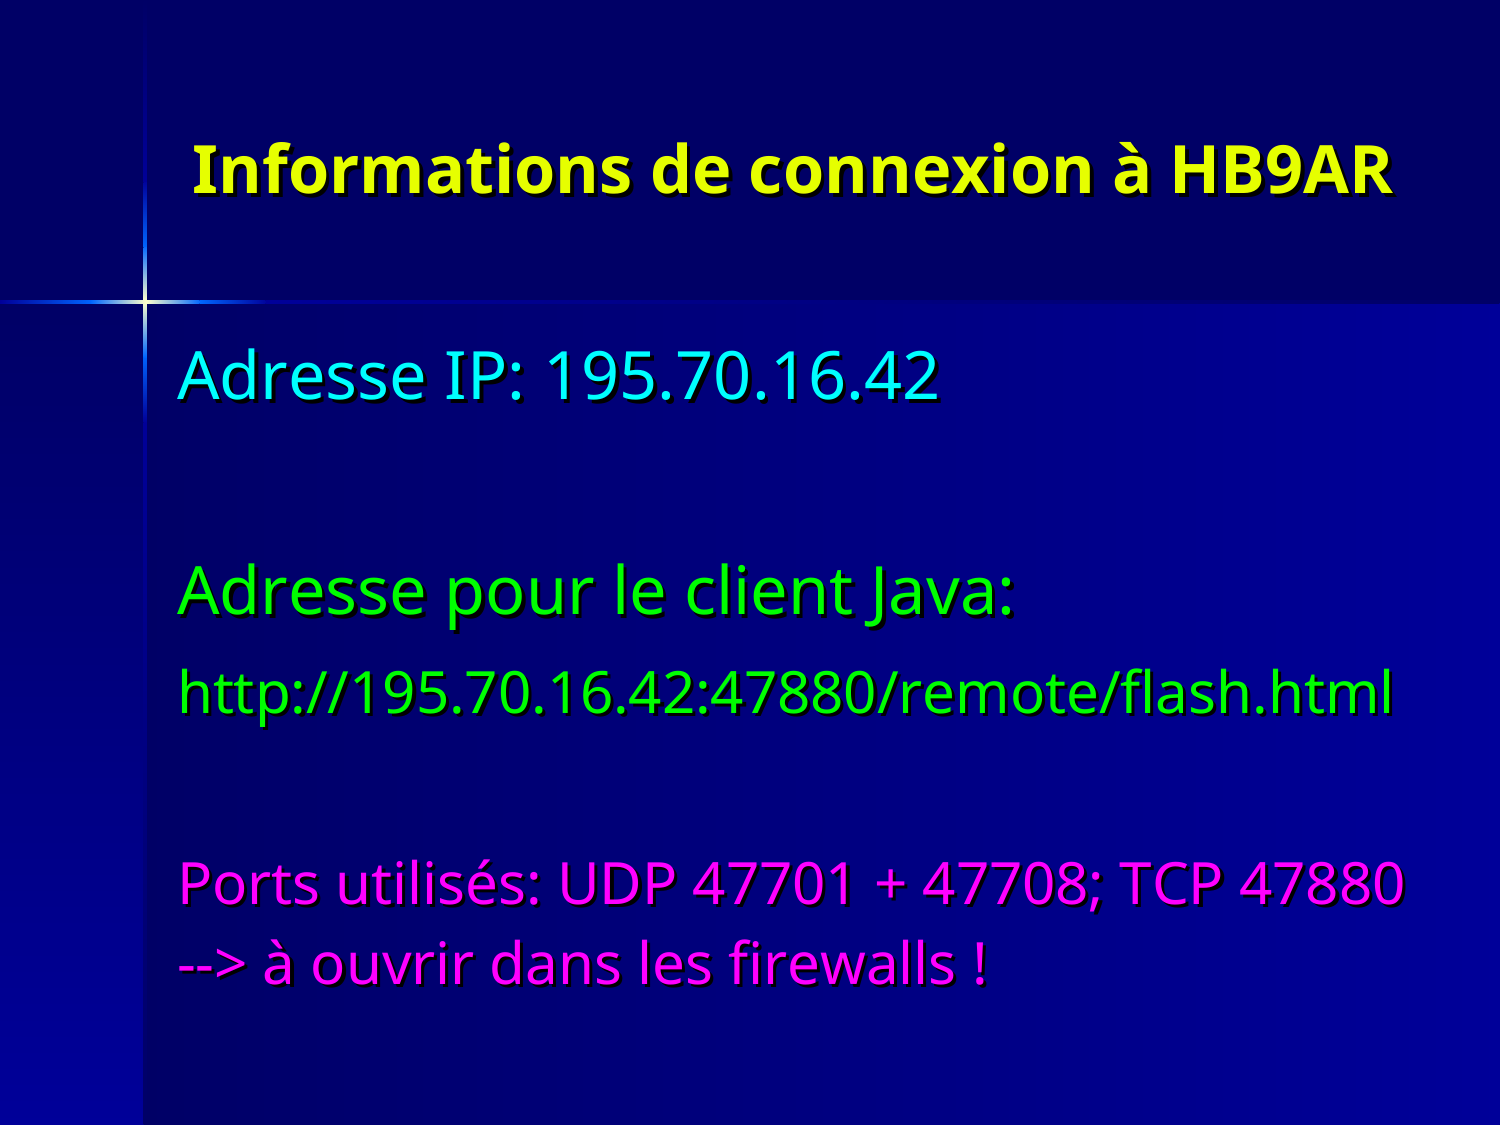

# Informations de connexion à HB9AR
Adresse IP: 195.70.16.42
Adresse pour le client Java:
http://195.70.16.42:47880/remote/flash.html
Ports utilisés: UDP 47701 + 47708; TCP 47880
--> à ouvrir dans les firewalls !